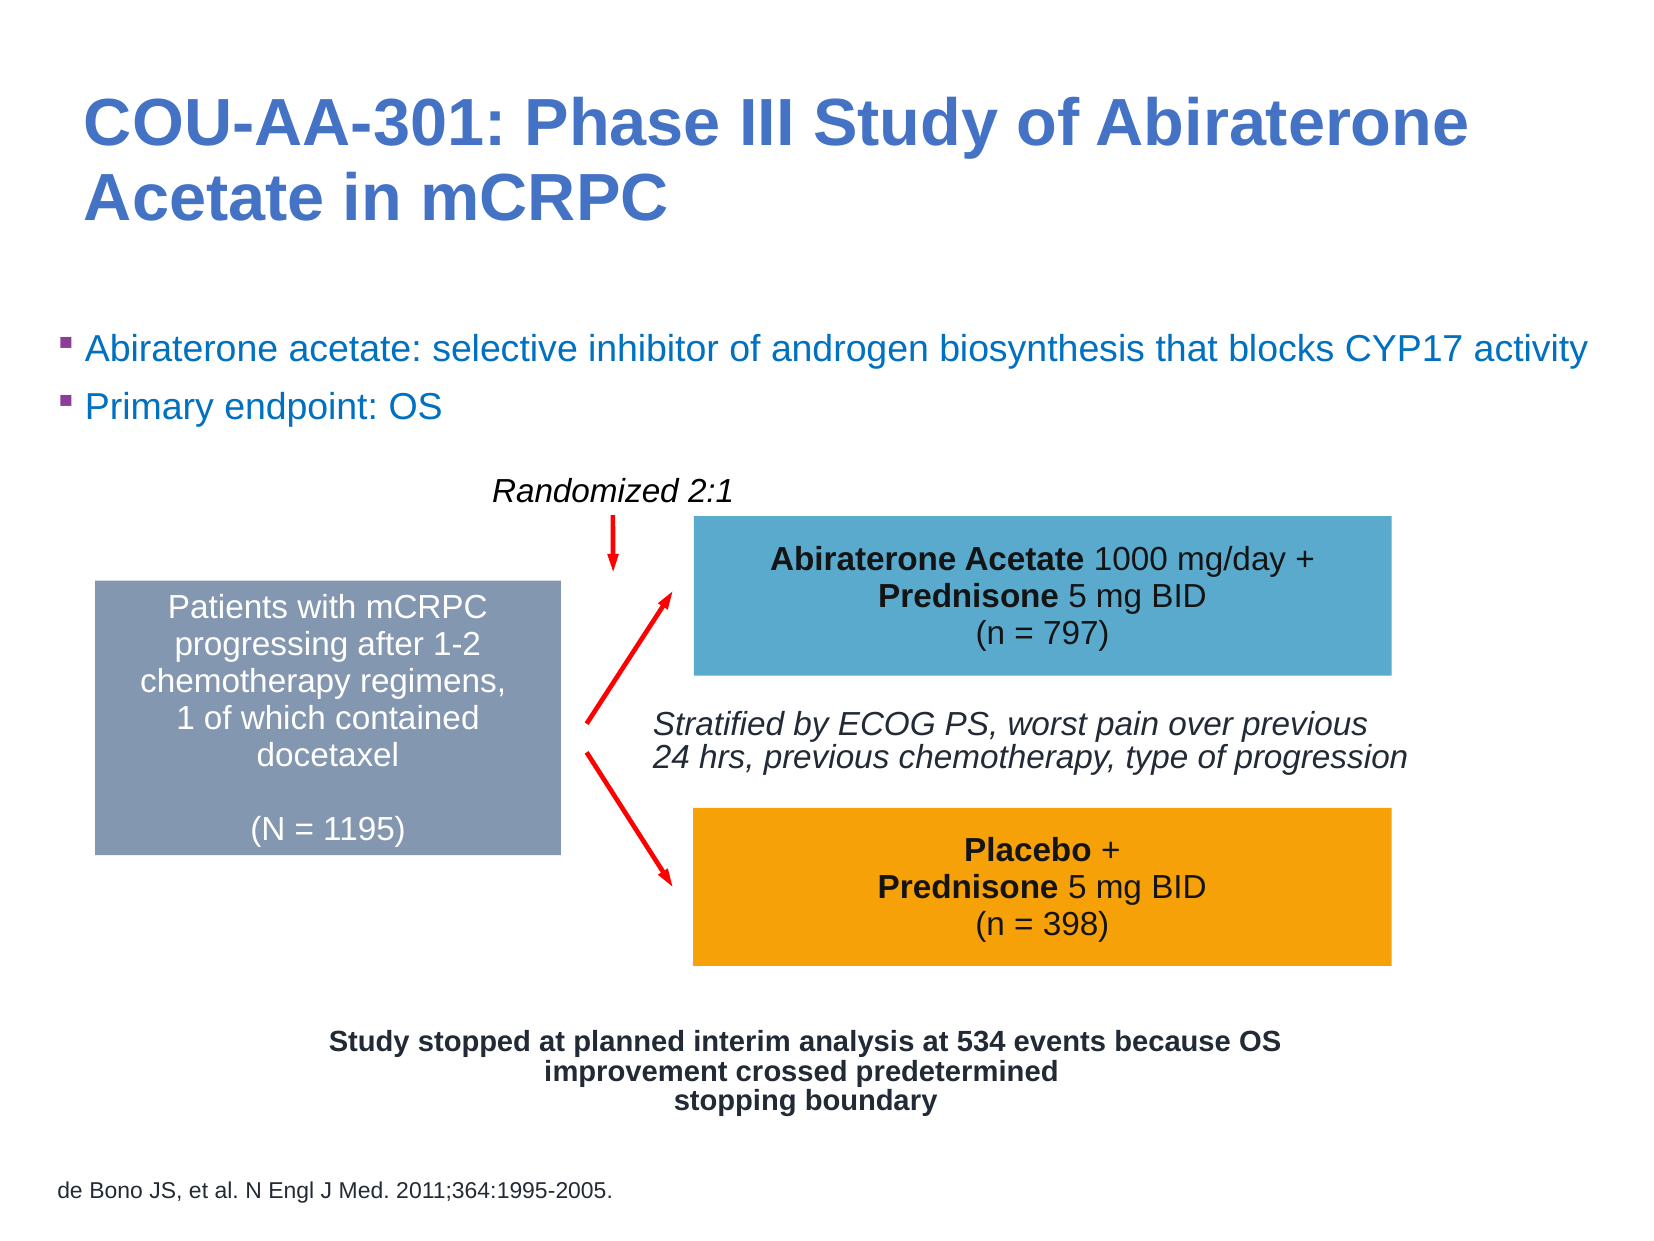

COU-AA-301: Phase III Study of Abiraterone Acetate in mCRPC
 Abiraterone acetate: selective inhibitor of androgen biosynthesis that blocks CYP17 activity
 Primary endpoint: OS
Randomized 2:1
Abiraterone Acetate 1000 mg/day +
Prednisone 5 mg BID
(n = 797)
Patients with mCRPC progressing after 1-2 chemotherapy regimens,
1 of which contained docetaxel
(N = 1195)
Stratified by ECOG PS, worst pain over previous
24 hrs, previous chemotherapy, type of progression
Placebo +
Prednisone 5 mg BID
(n = 398)
Study stopped at planned interim analysis at 534 events because OS improvement crossed predetermined
stopping boundary
de Bono JS, et al. N Engl J Med. 2011;364:1995-2005.